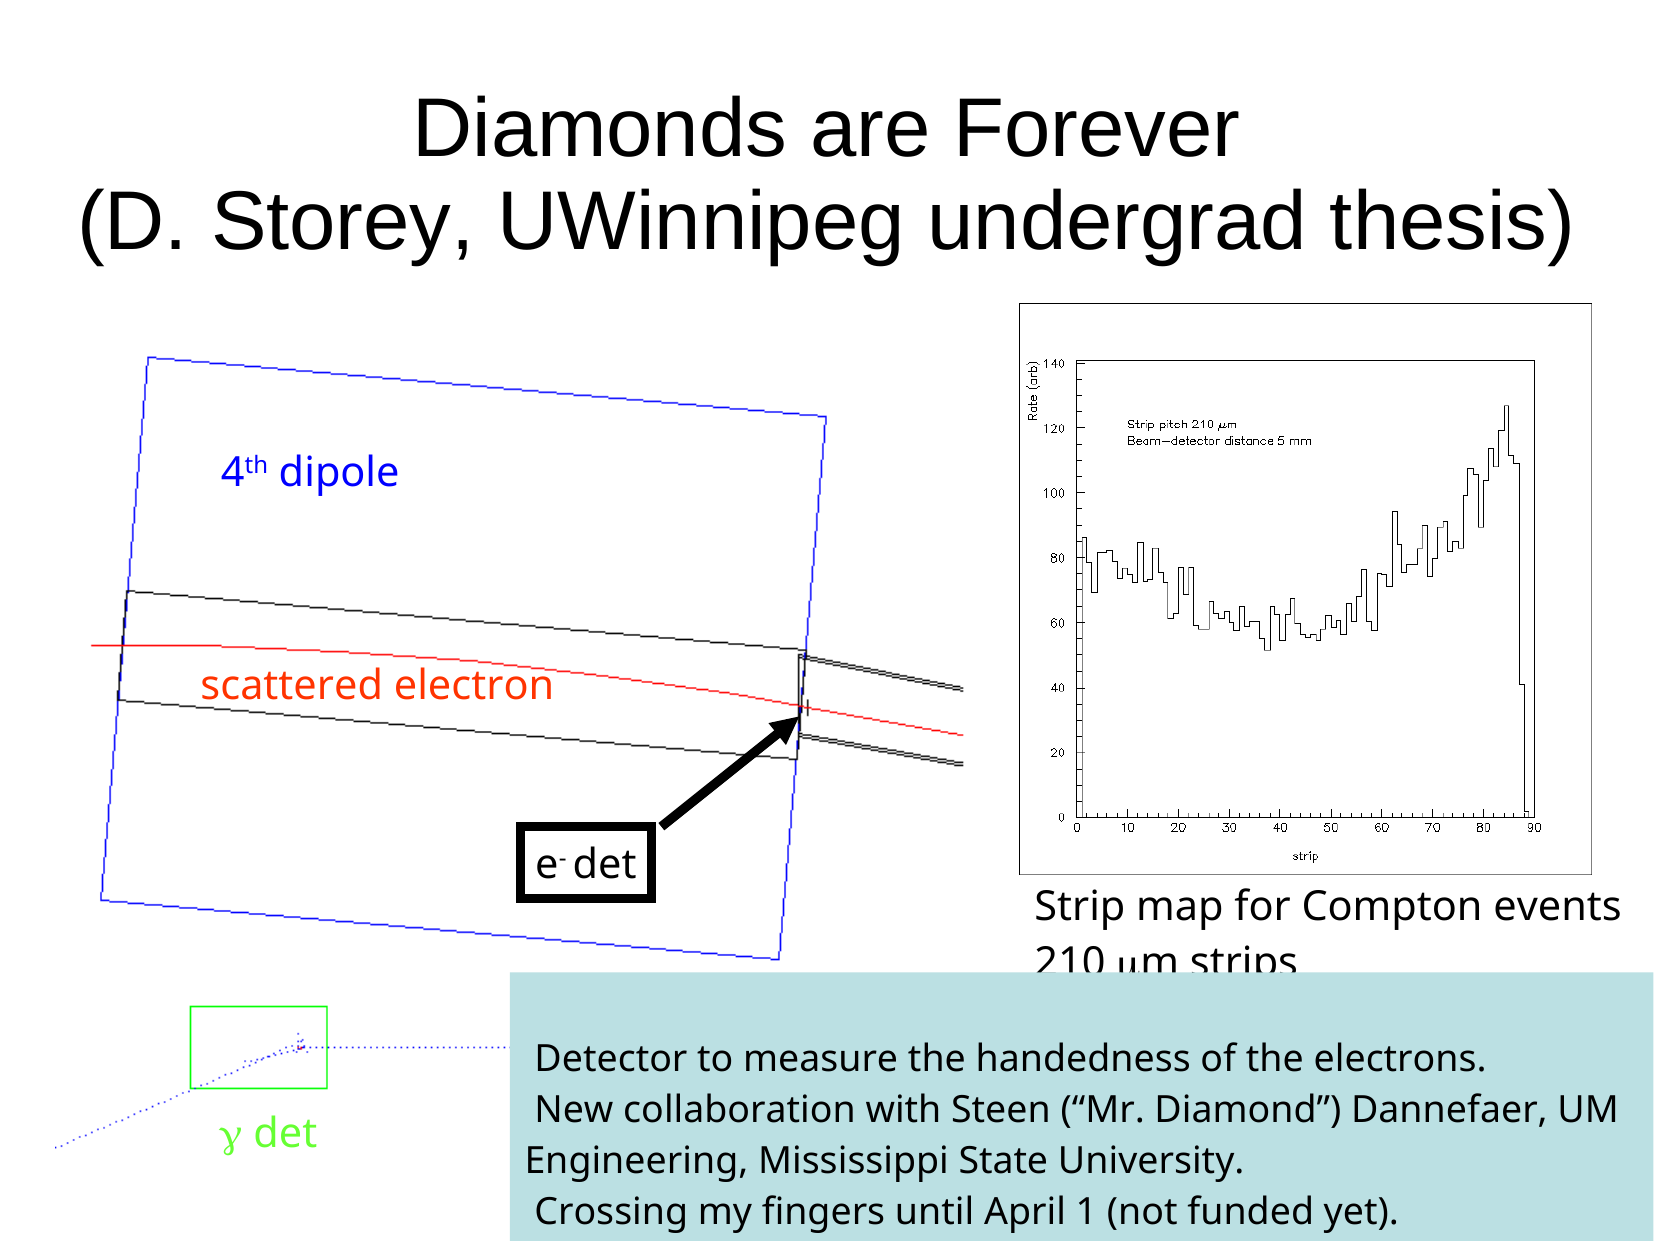

# Diamonds are Forever (D. Storey, UWinnipeg undergrad thesis)
4th dipole
scattered electron
e- det
Strip map for Compton events 210 m strips
 Detector to measure the handedness of the electrons.
 New collaboration with Steen (“Mr. Diamond”) Dannefaer, UM Engineering, Mississippi State University.
 Crossing my fingers until April 1 (not funded yet).
 det